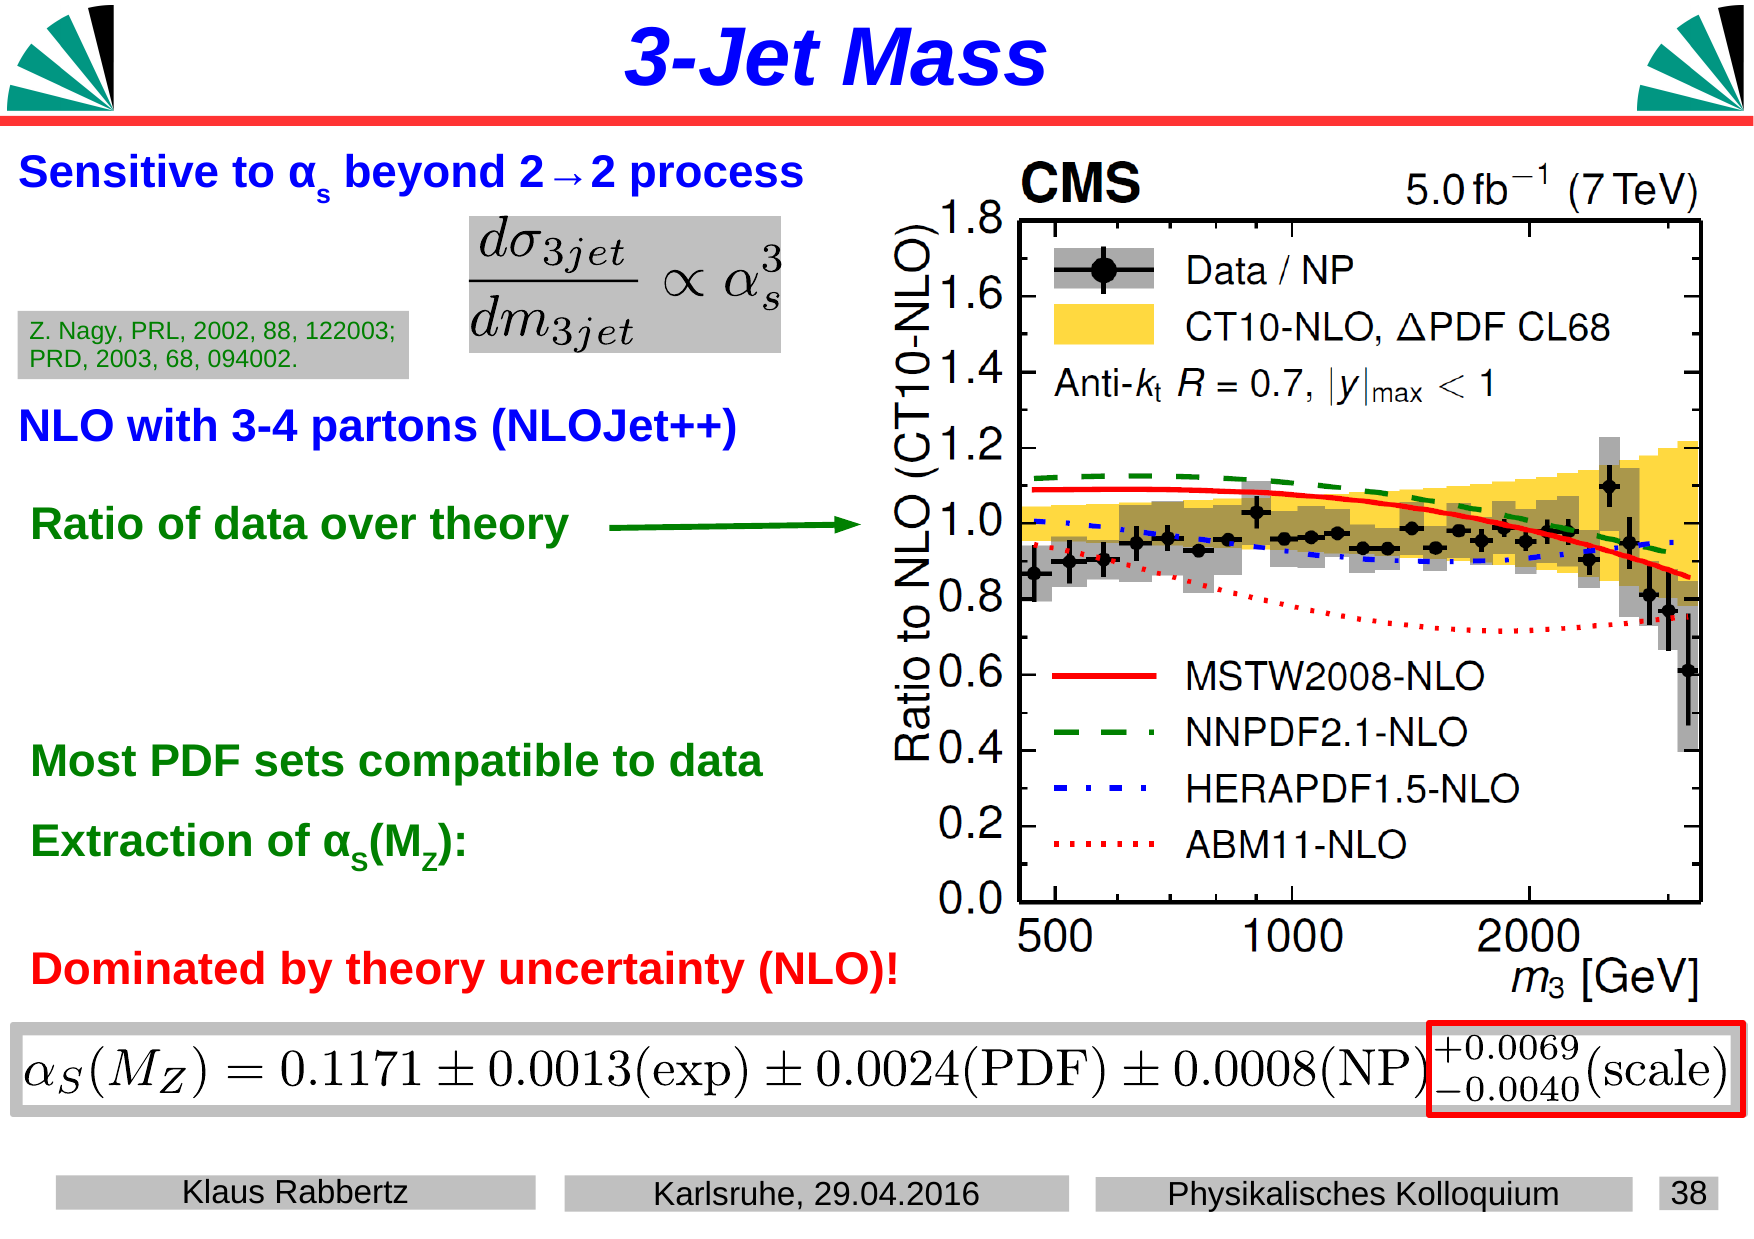

# 3-Jet Mass
Sensitive to αs beyond 2→2 process
NLO with 3-4 partons (NLOJet++)
Z. Nagy, PRL, 2002, 88, 122003;
PRD, 2003, 68, 094002.
Ratio of data over theory
Most PDF sets compatible to data
Extraction of αS(MZ):
Dominated by theory uncertainty (NLO)!